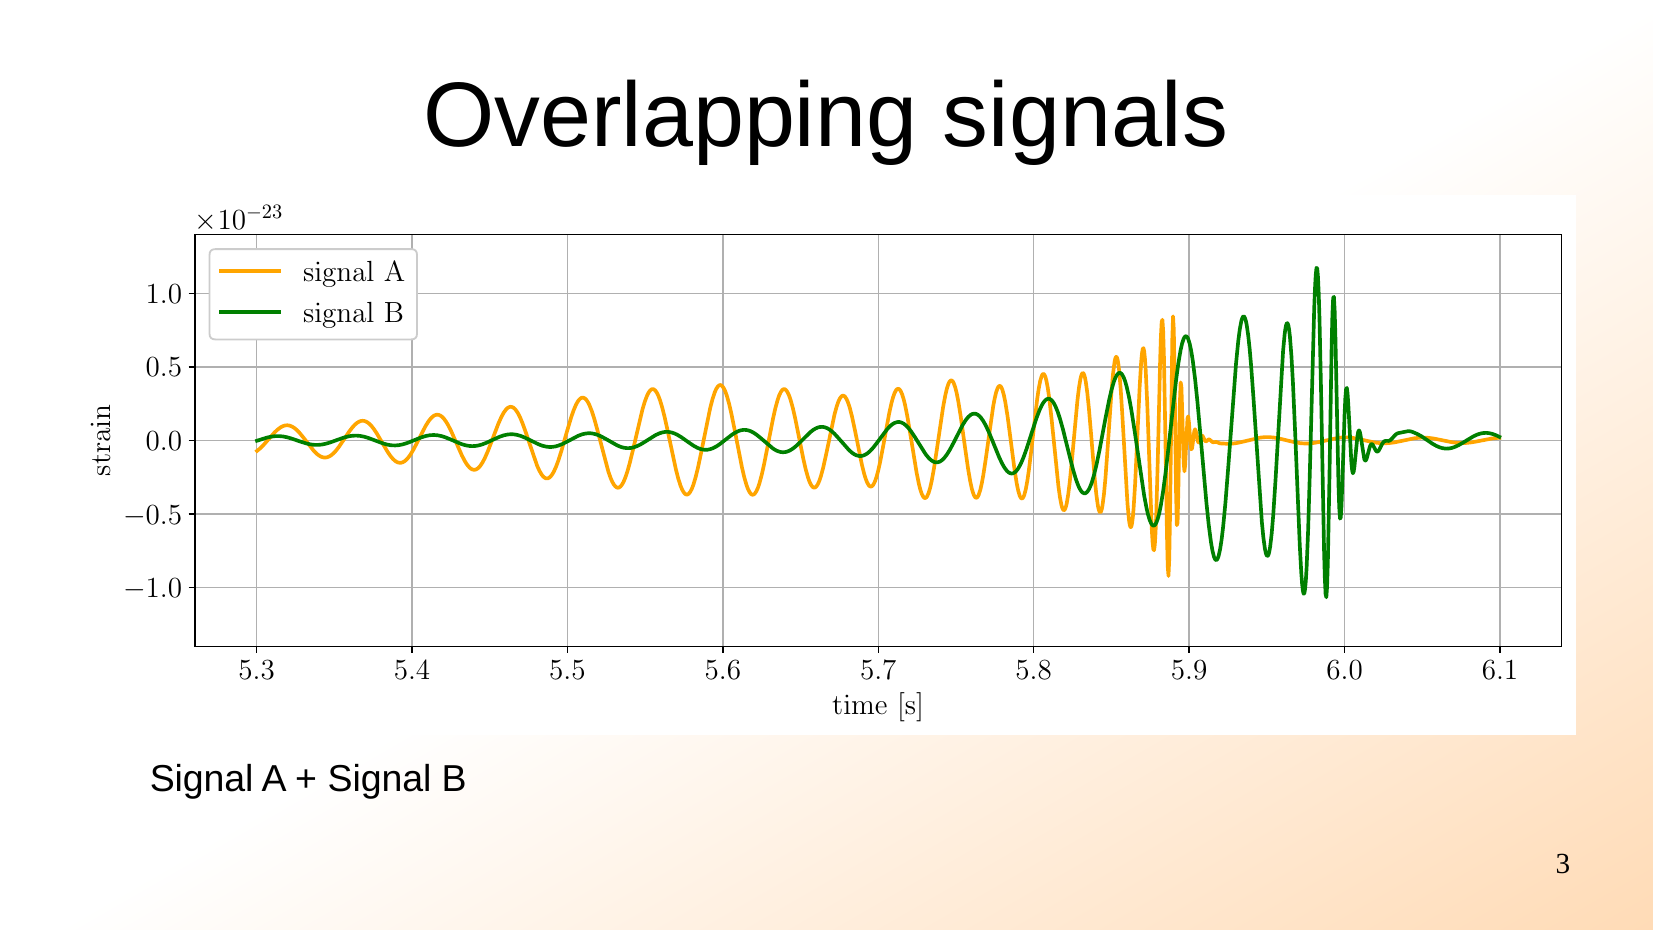

# Overlapping signals
Signal A + Signal B
3